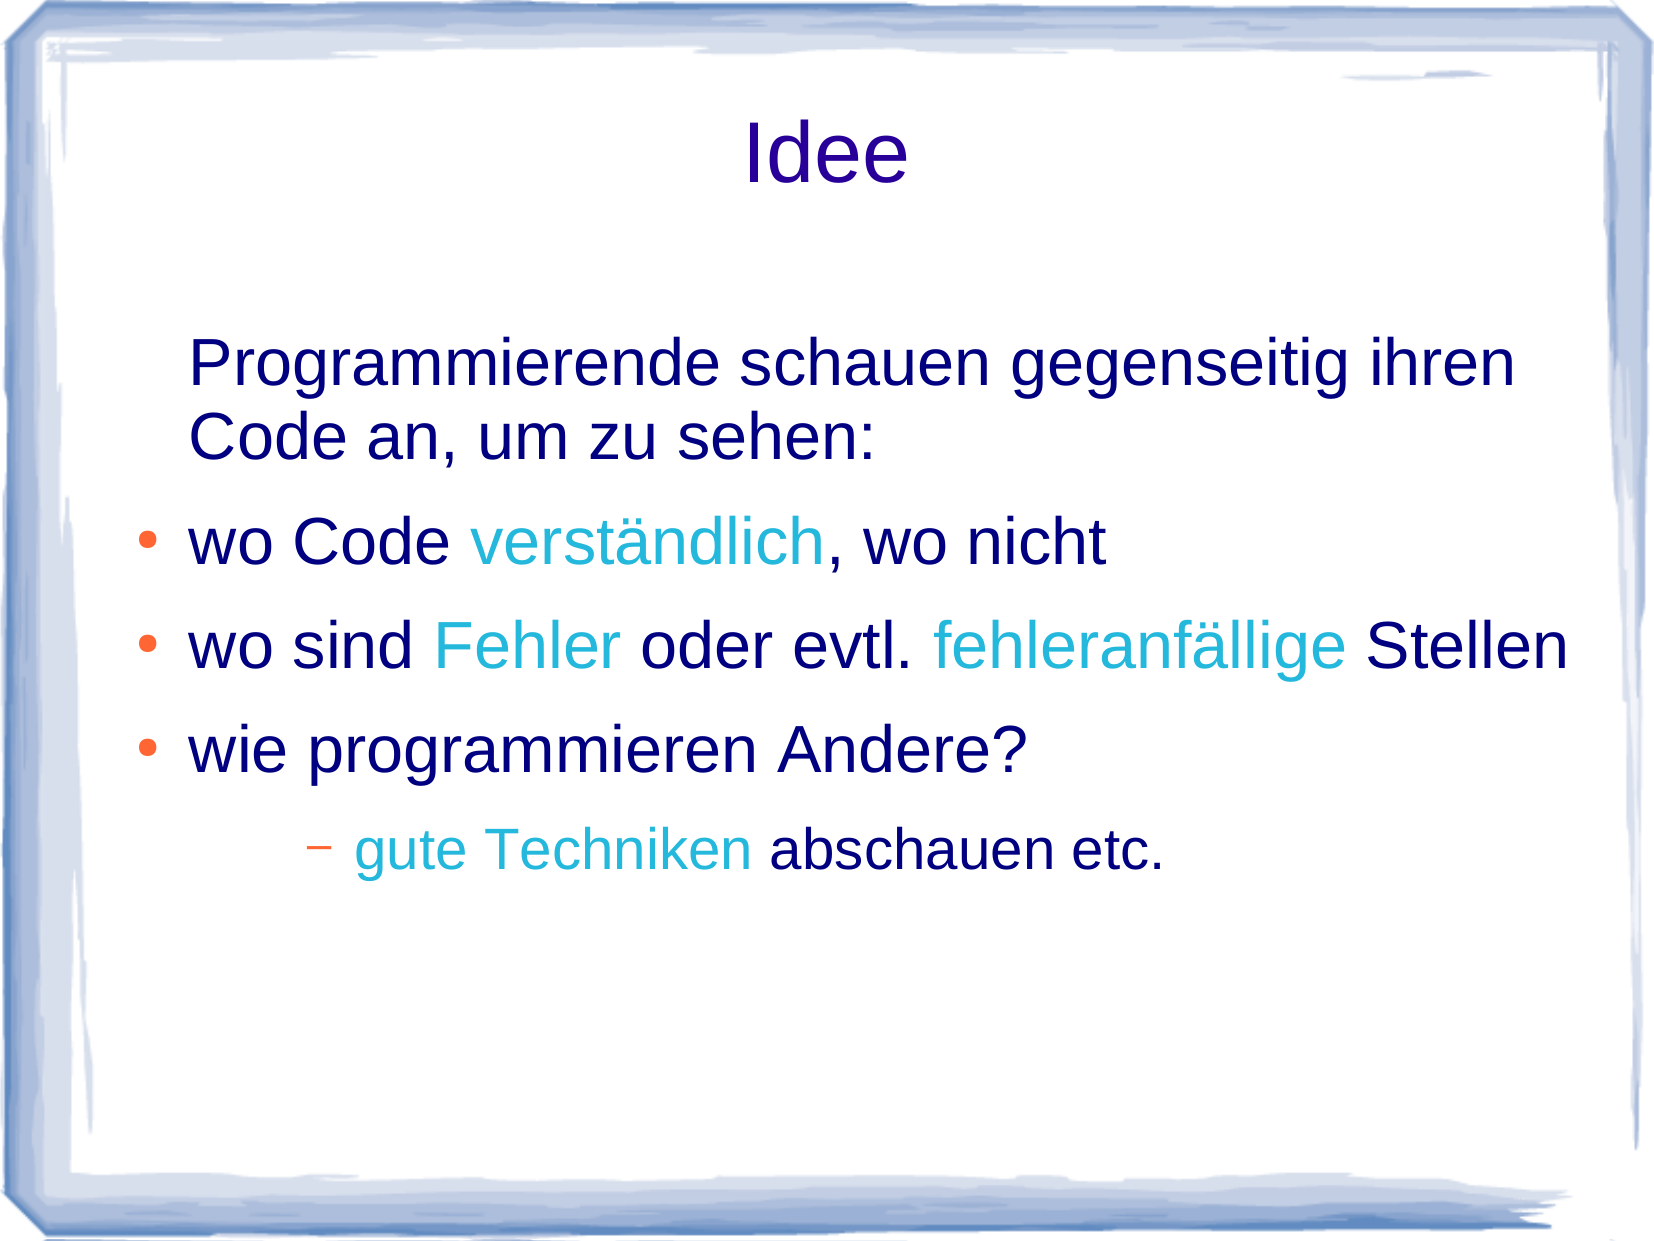

# Idee
Programmierende schauen gegenseitig ihren Code an, um zu sehen:
wo Code verständlich, wo nicht
wo sind Fehler oder evtl. fehleranfällige Stellen
wie programmieren Andere?
gute Techniken abschauen etc.